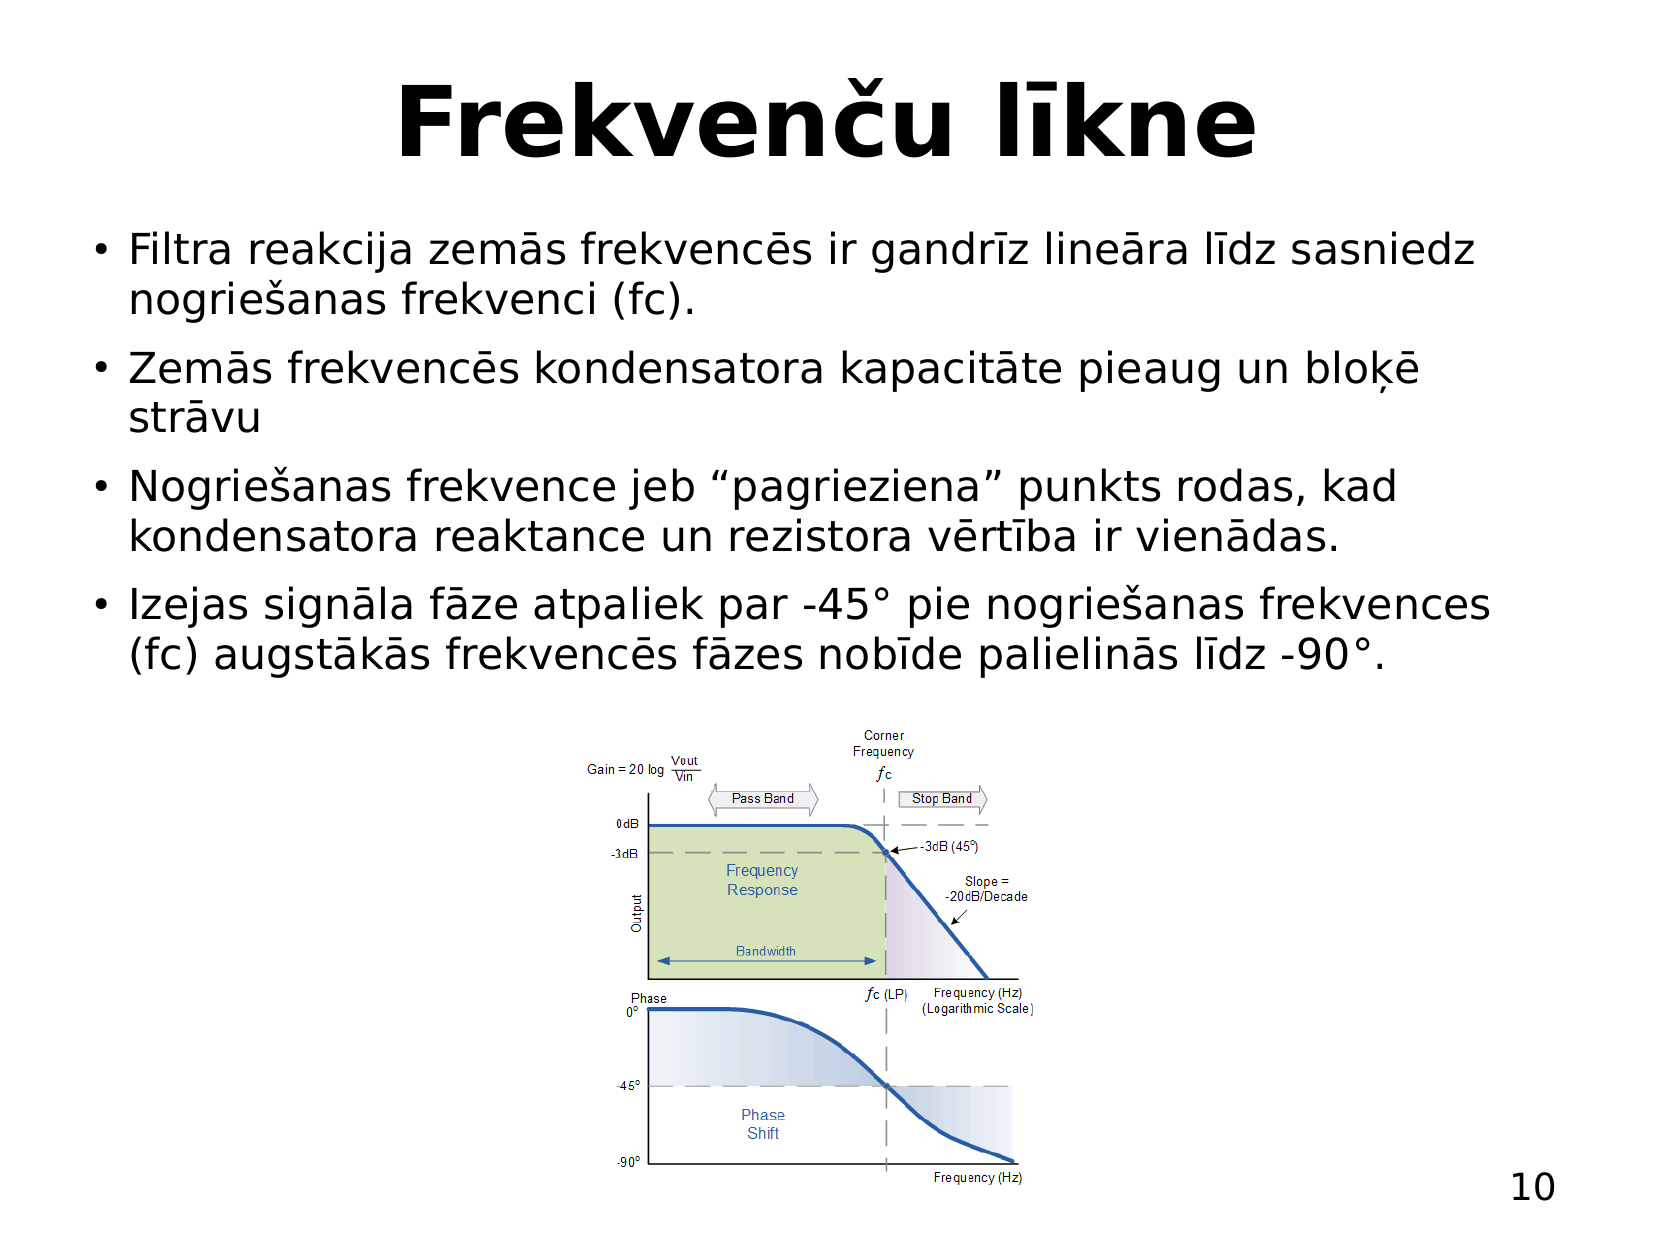

# Frekvenču līkne
Filtra reakcija zemās frekvencēs ir gandrīz lineāra līdz sasniedz nogriešanas frekvenci (fc).
Zemās frekvencēs kondensatora kapacitāte pieaug un bloķē strāvu
Nogriešanas frekvence jeb “pagrieziena” punkts rodas, kad kondensatora reaktance un rezistora vērtība ir vienādas.
Izejas signāla fāze atpaliek par -45° pie nogriešanas frekvences (fc) augstākās frekvencēs fāzes nobīde palielinās līdz -90°.